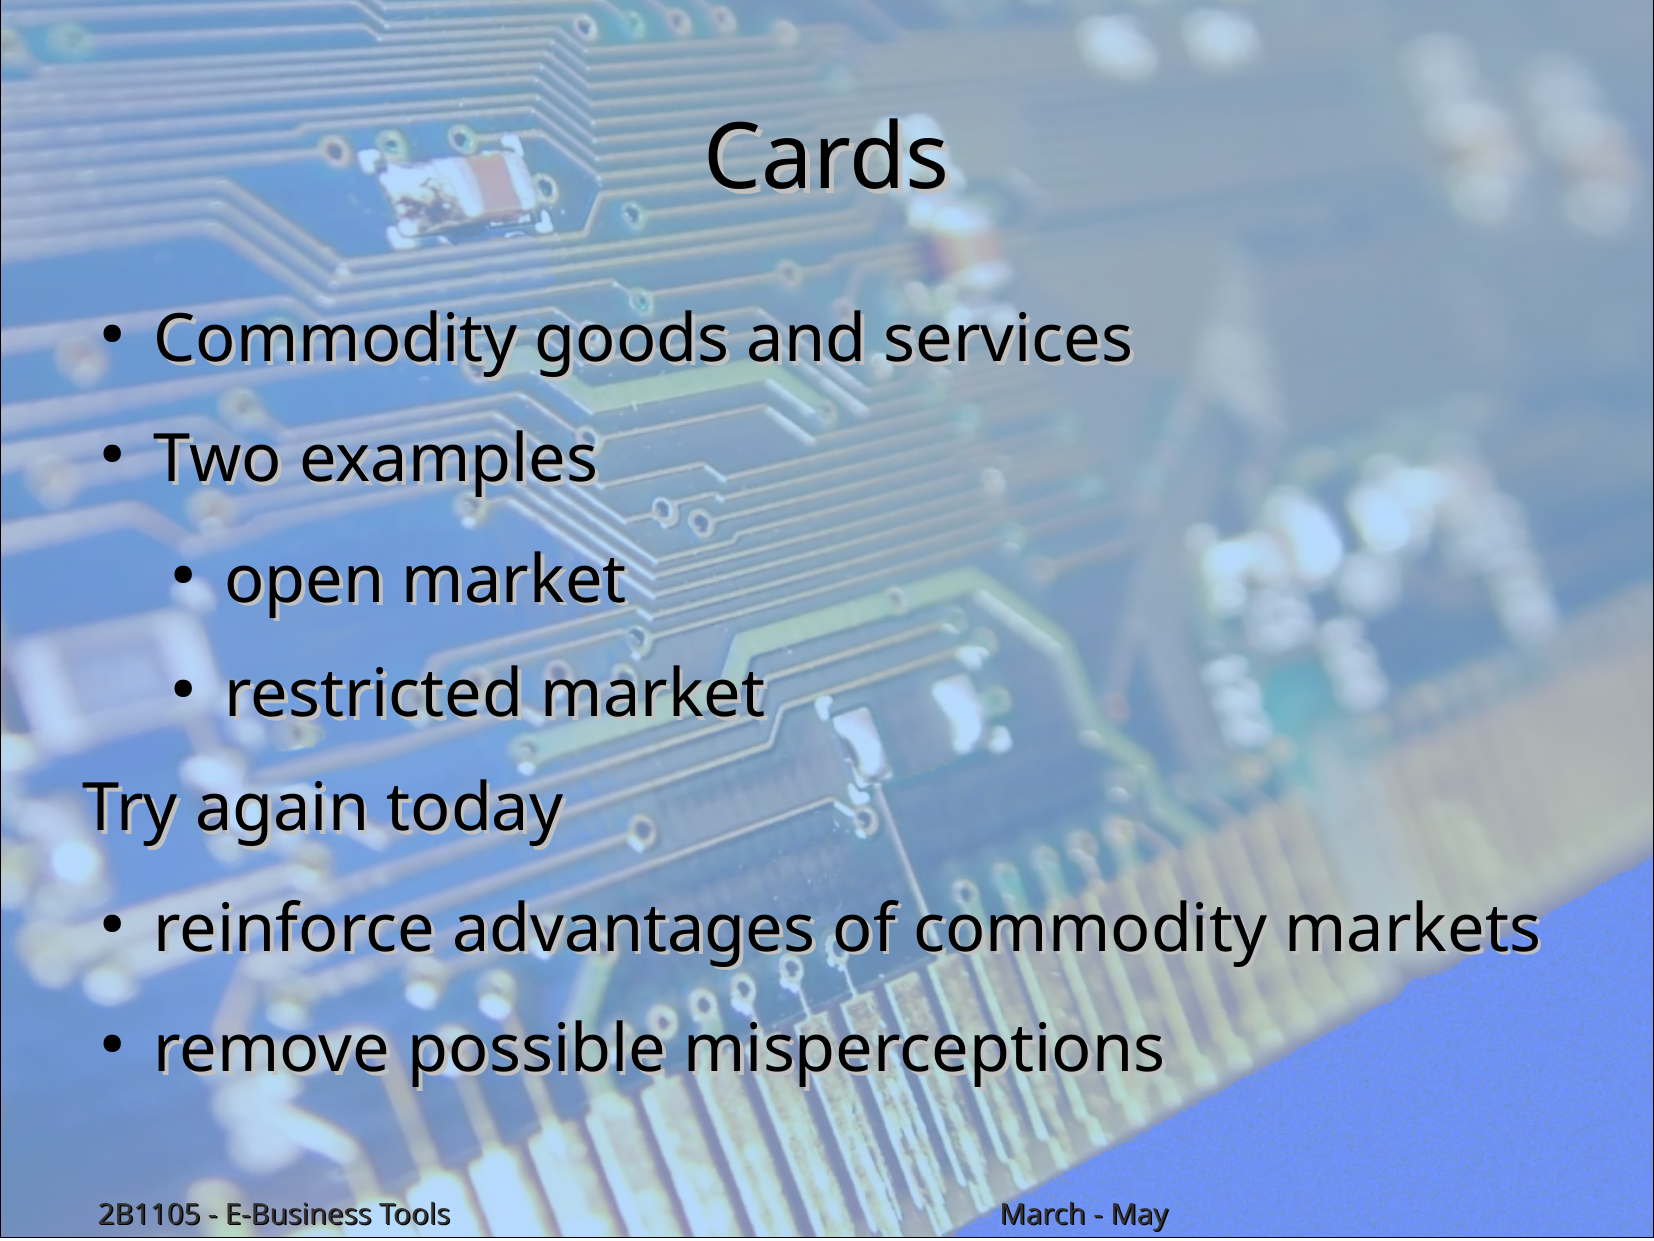

# Cards
Commodity goods and services
Two examples
open market
restricted market
Try again today
reinforce advantages of commodity markets
remove possible misperceptions